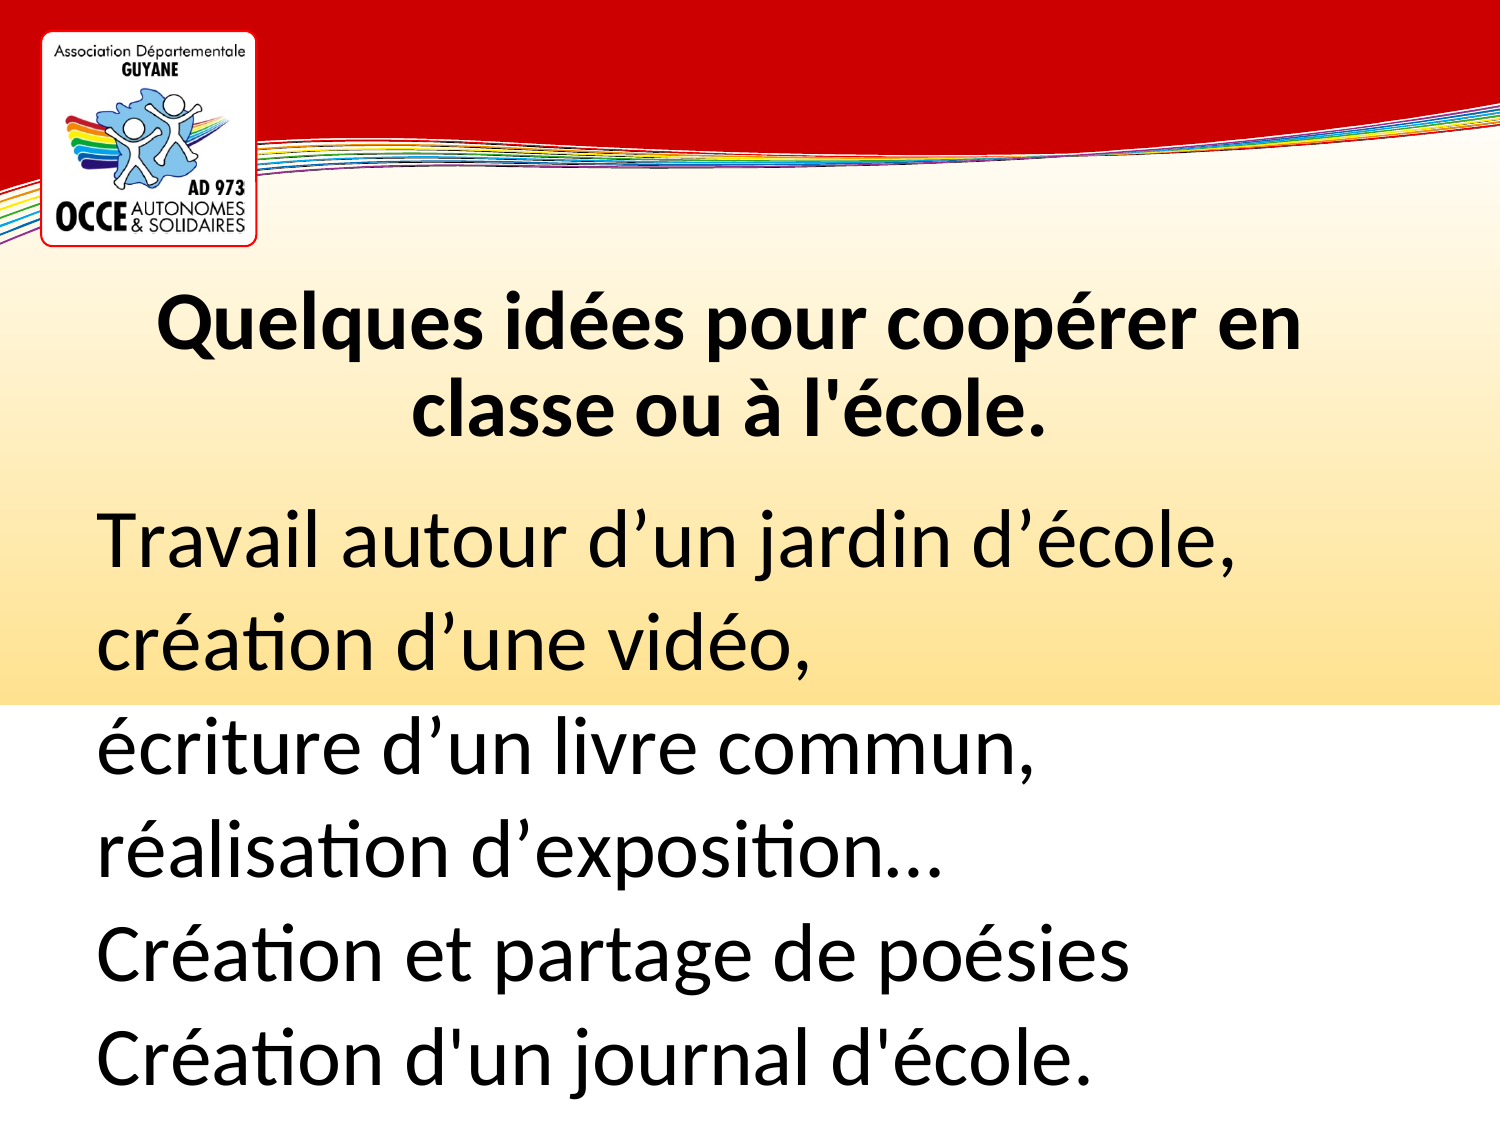

# Quelques idées pour coopérer en classe ou à l'école.
Travail autour d’un jardin d’école,
création d’une vidéo,
écriture d’un livre commun,
réalisation d’exposition…
Création et partage de poésies
Création d'un journal d'école.